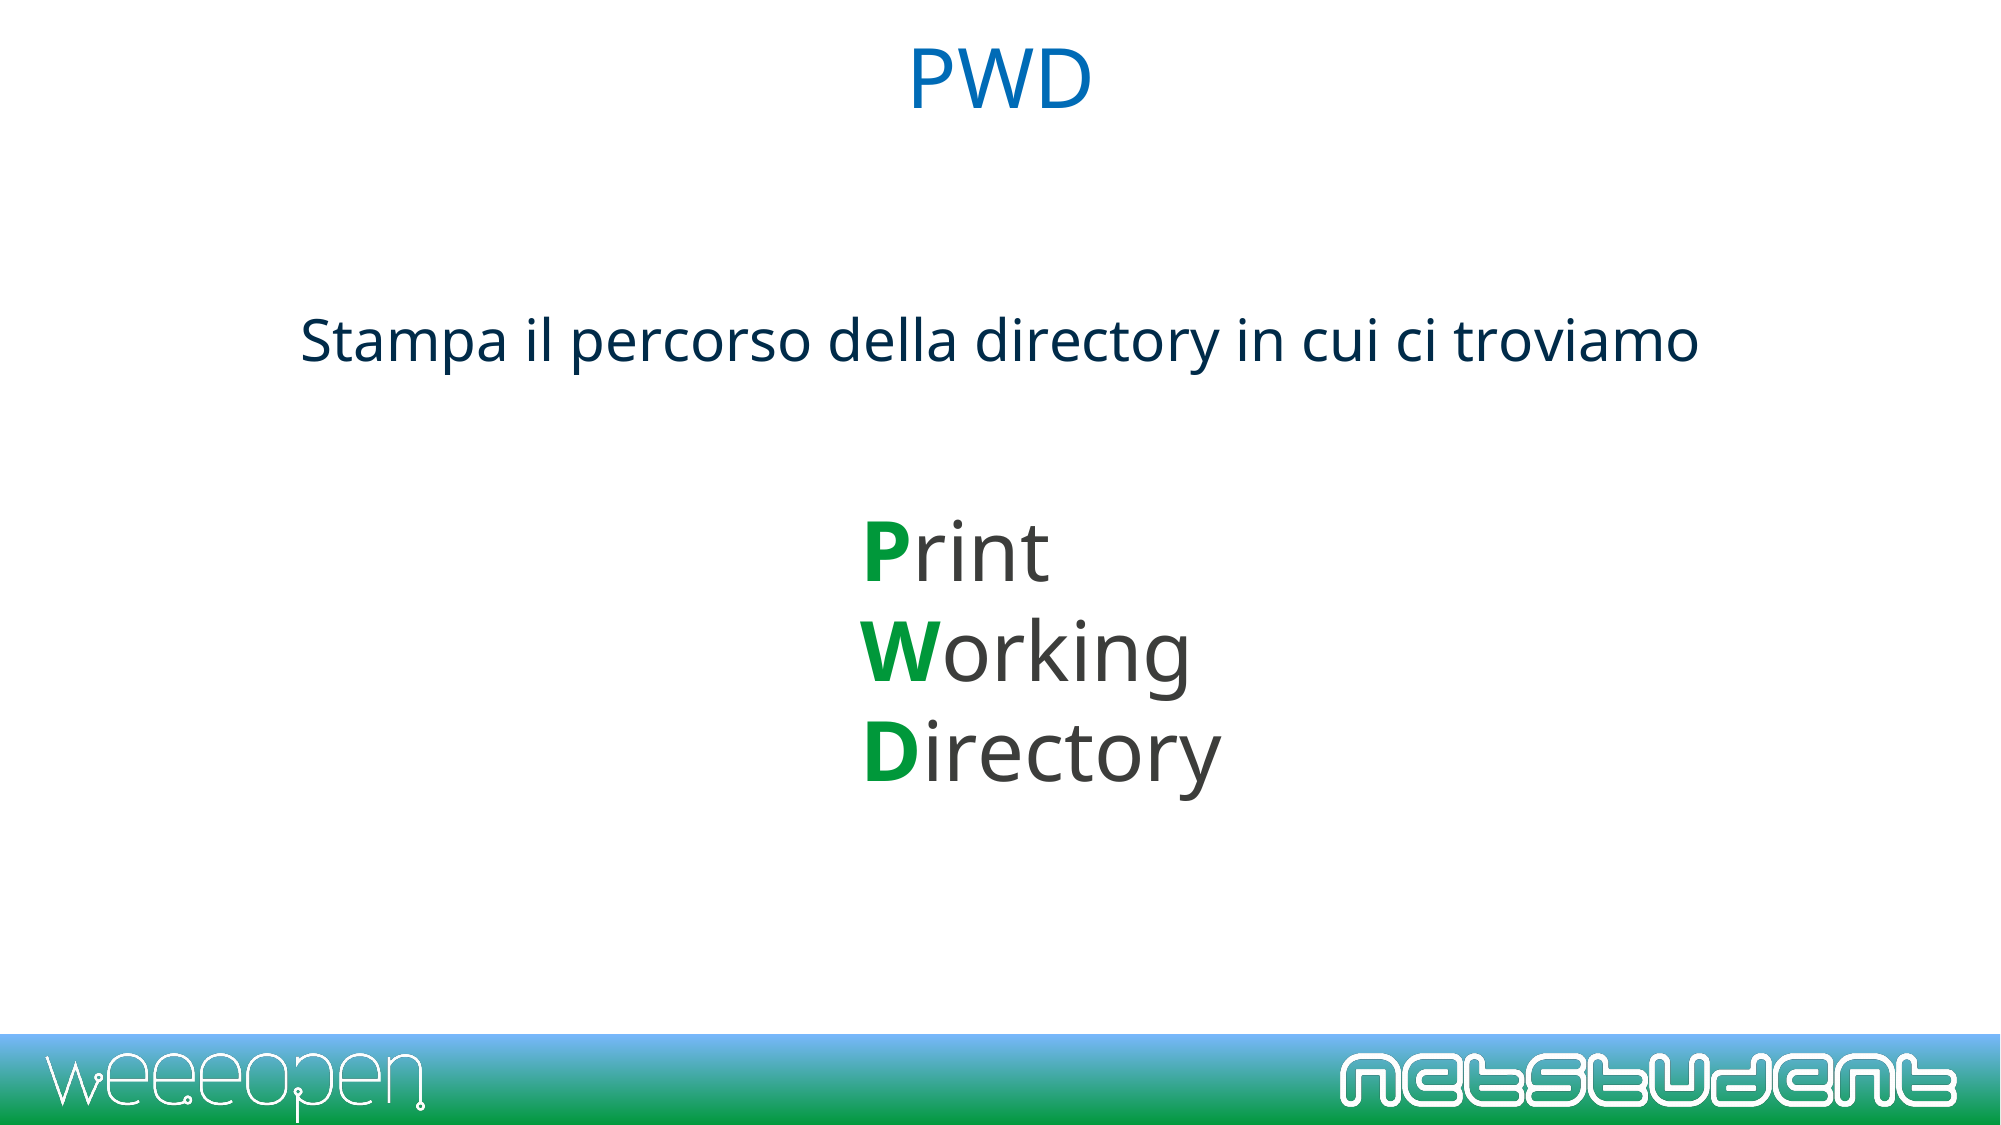

# PWD
Stampa il percorso della directory in cui ci troviamo
Print
Working
Directory